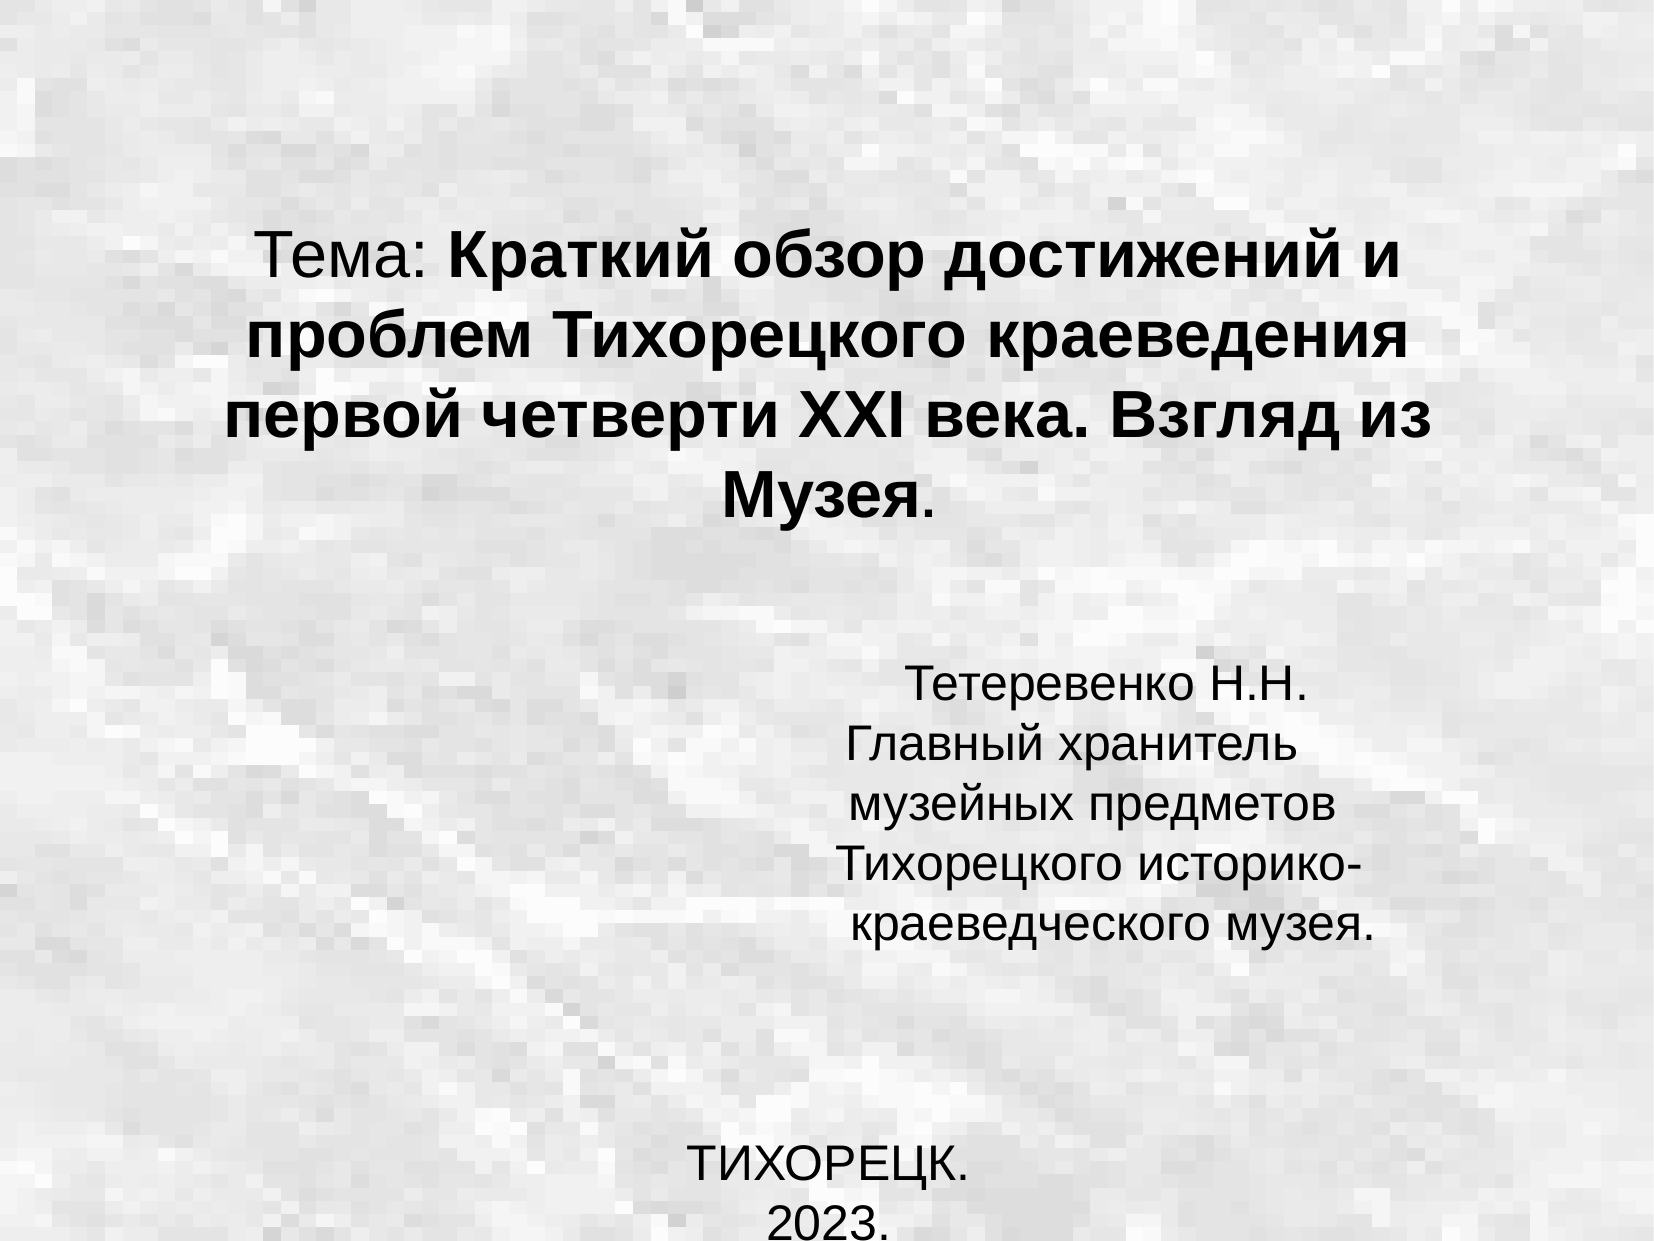

Тема: Краткий обзор достижений и проблем Тихорецкого краеведения первой четверти XXI века. Взгляд из Музея.
 Тетеревенко Н.Н.
 Главный хранитель
 музейных предметов
 Тихорецкого историко-
 краеведческого музея.
ТИХОРЕЦК.
2023.